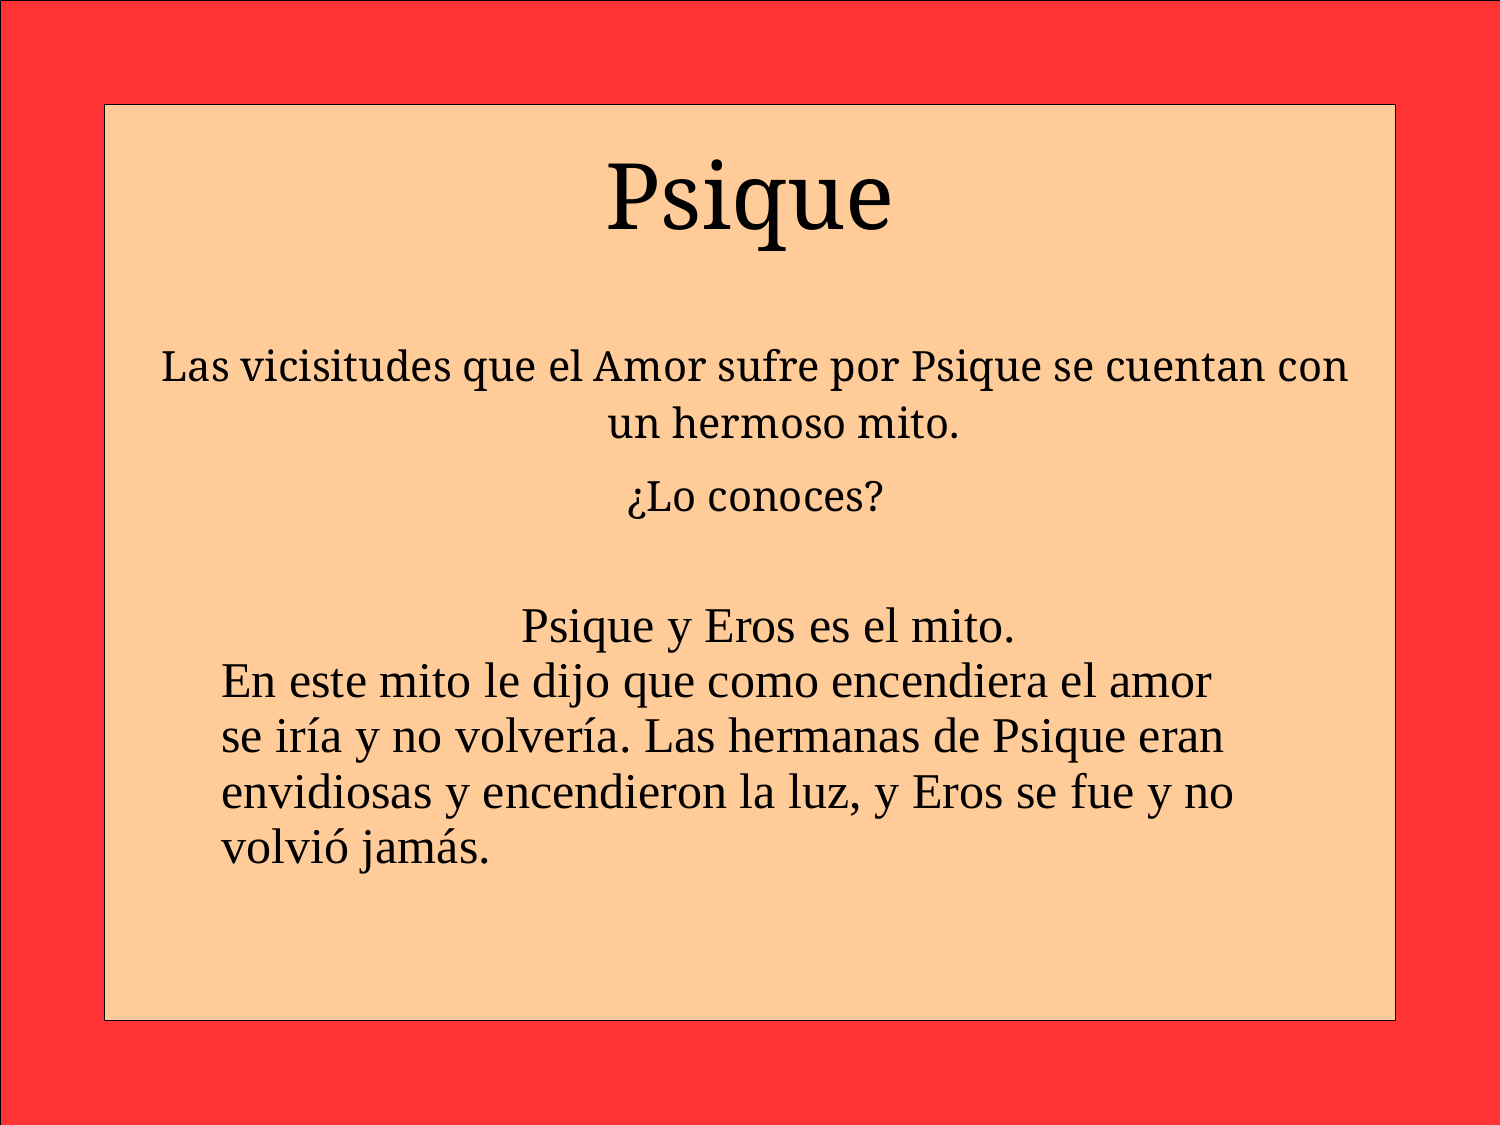

# Psique
Las vicisitudes que el Amor sufre por Psique se cuentan con un hermoso mito.
¿Lo conoces?
		Psique y Eros es el mito.
En este mito le dijo que como encendiera el amor se iría y no volvería. Las hermanas de Psique eran envidiosas y encendieron la luz, y Eros se fue y no volvió jamás.